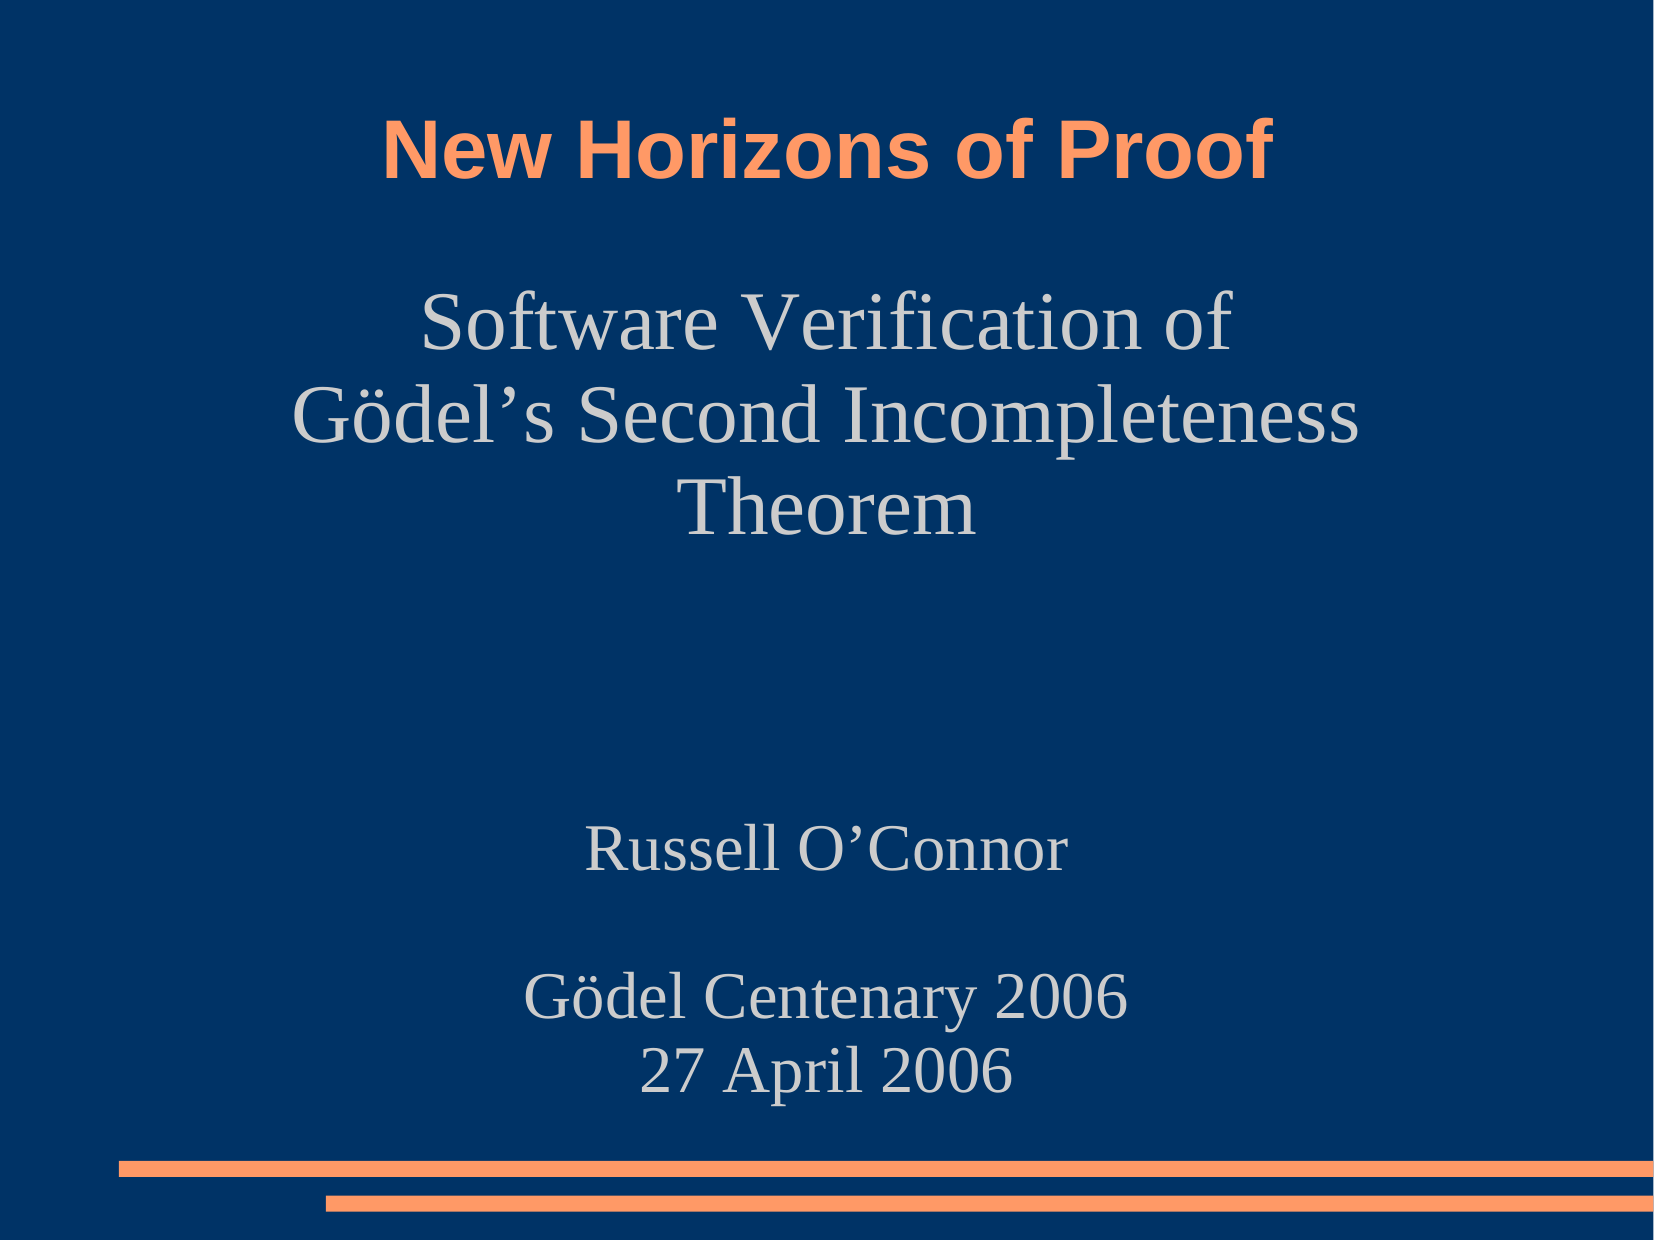

# New Horizons of Proof
Software Verification of
Gödel’s Second Incompleteness
Theorem
Russell O’Connor
Gödel Centenary 2006
27 April 2006